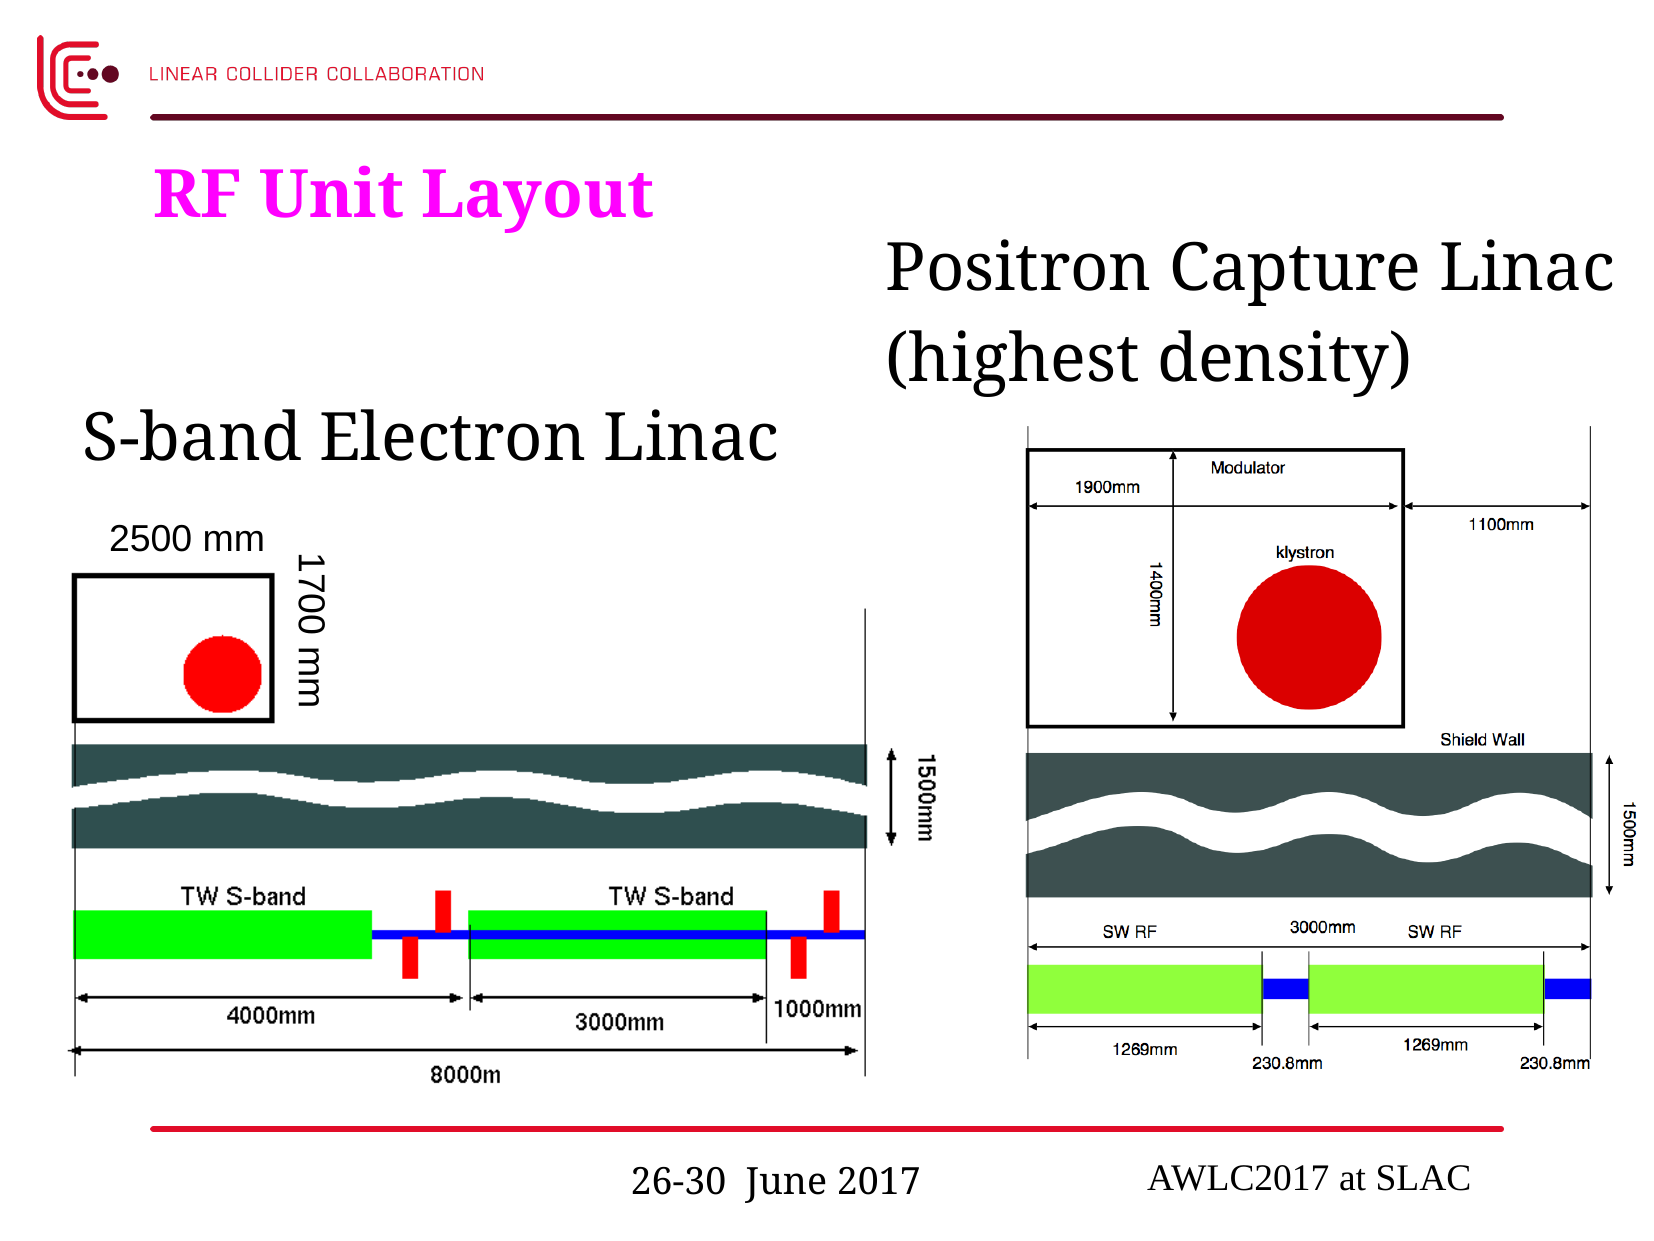

# RF Unit Layout
Positron Capture Linac
(highest density)
S-band Electron Linac
2500 mm
1700 mm